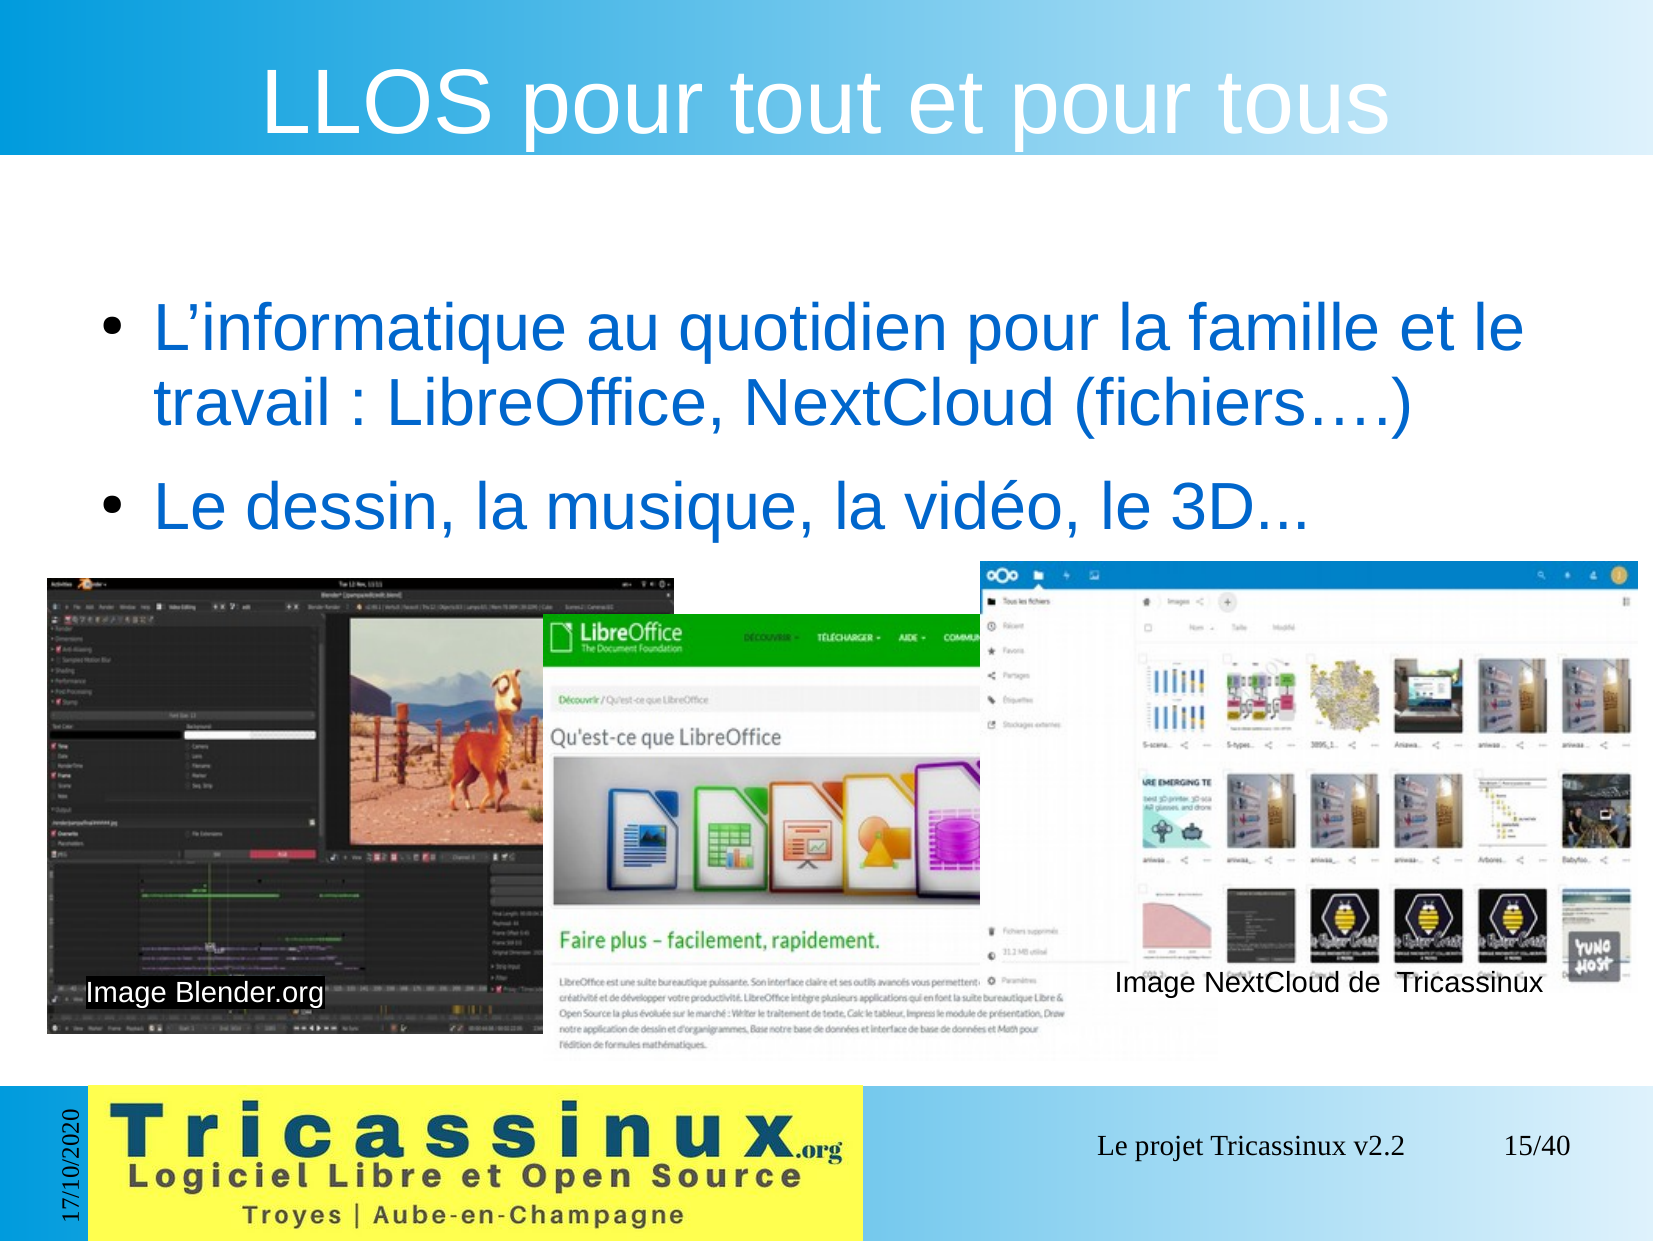

LLOS pour tout et pour tous
# L’informatique au quotidien pour la famille et le travail : LibreOffice, NextCloud (fichiers….)
Le dessin, la musique, la vidéo, le 3D...
Image NextCloud de Tricassinux
Image Blender.org
Image blender.org
17/10/2020
15